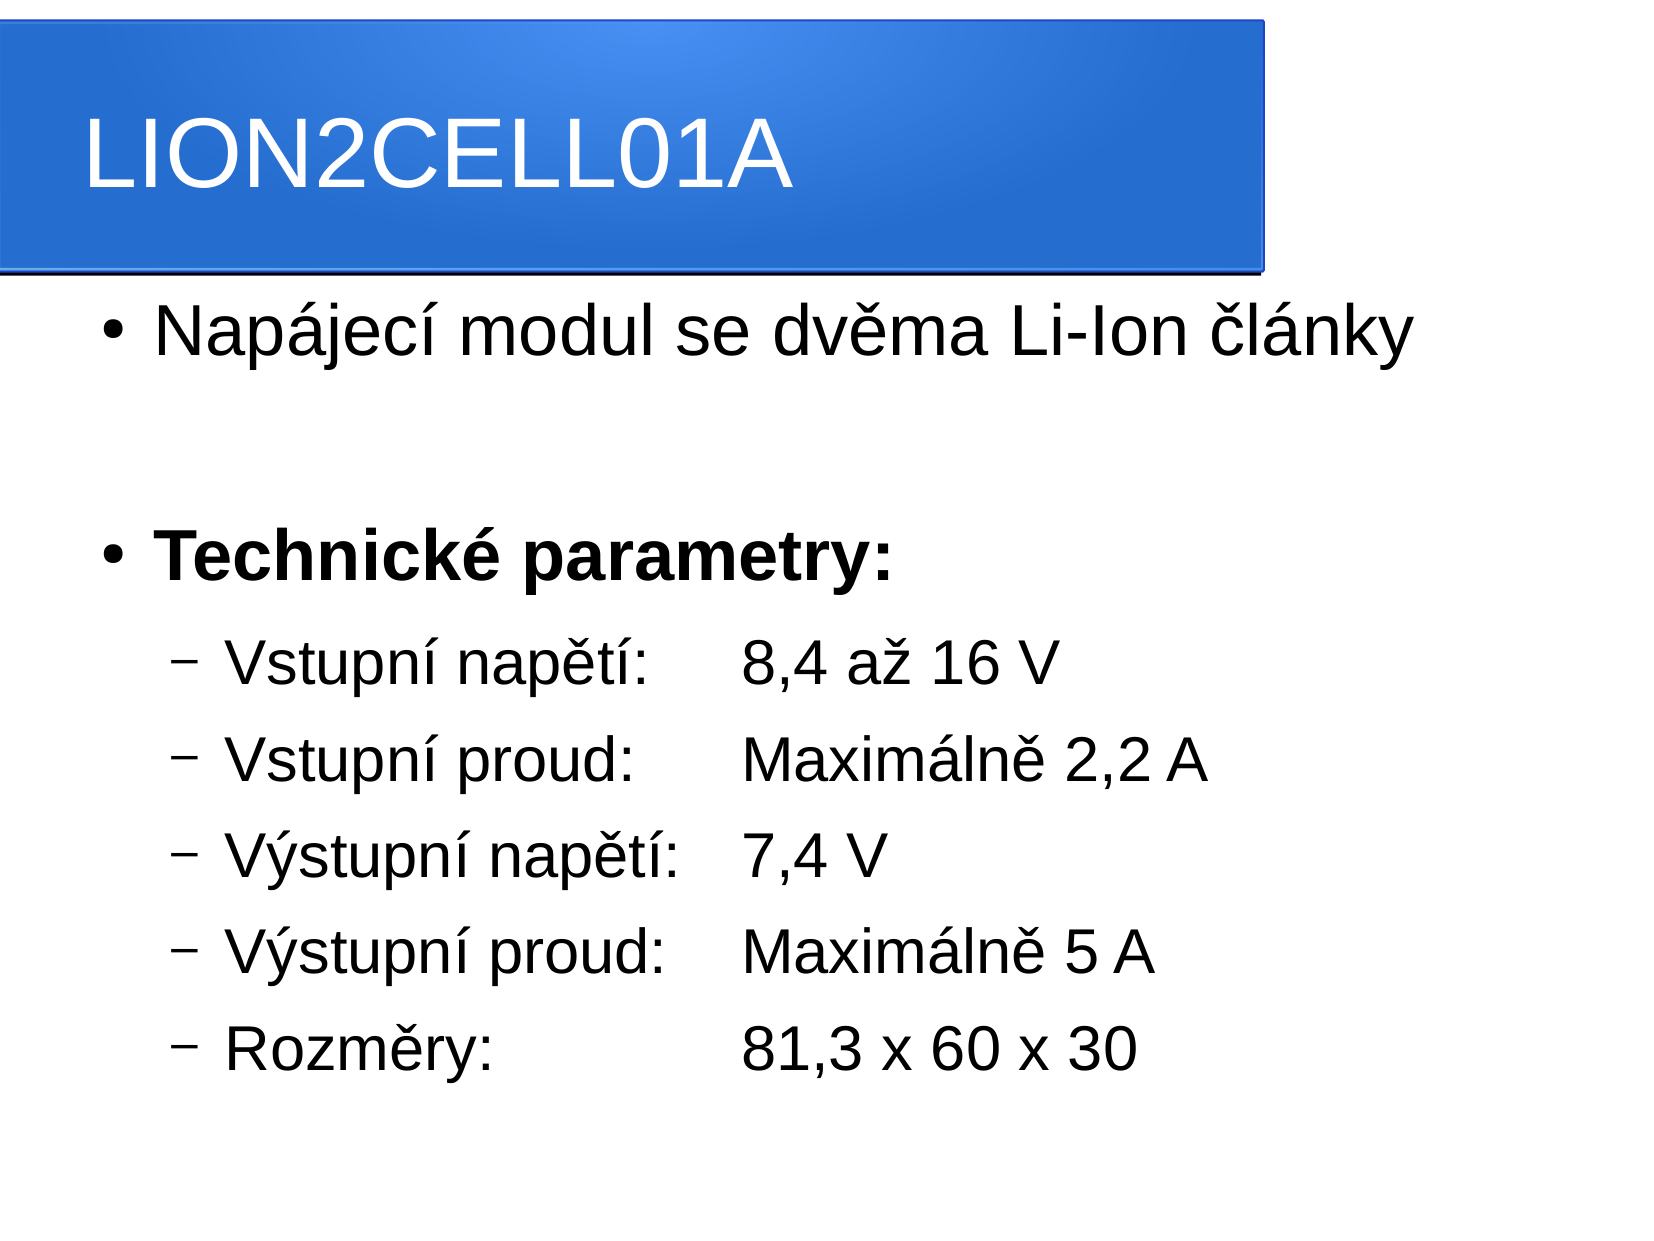

# LION2CELL01A
Napájecí modul se dvěma Li-Ion články
Technické parametry:
Vstupní napětí:		8,4 až 16 V
Vstupní proud:		Maximálně 2,2 A
Výstupní napětí:	7,4 V
Výstupní proud:	Maximálně 5 A
Rozměry:				81,3 x 60 x 30